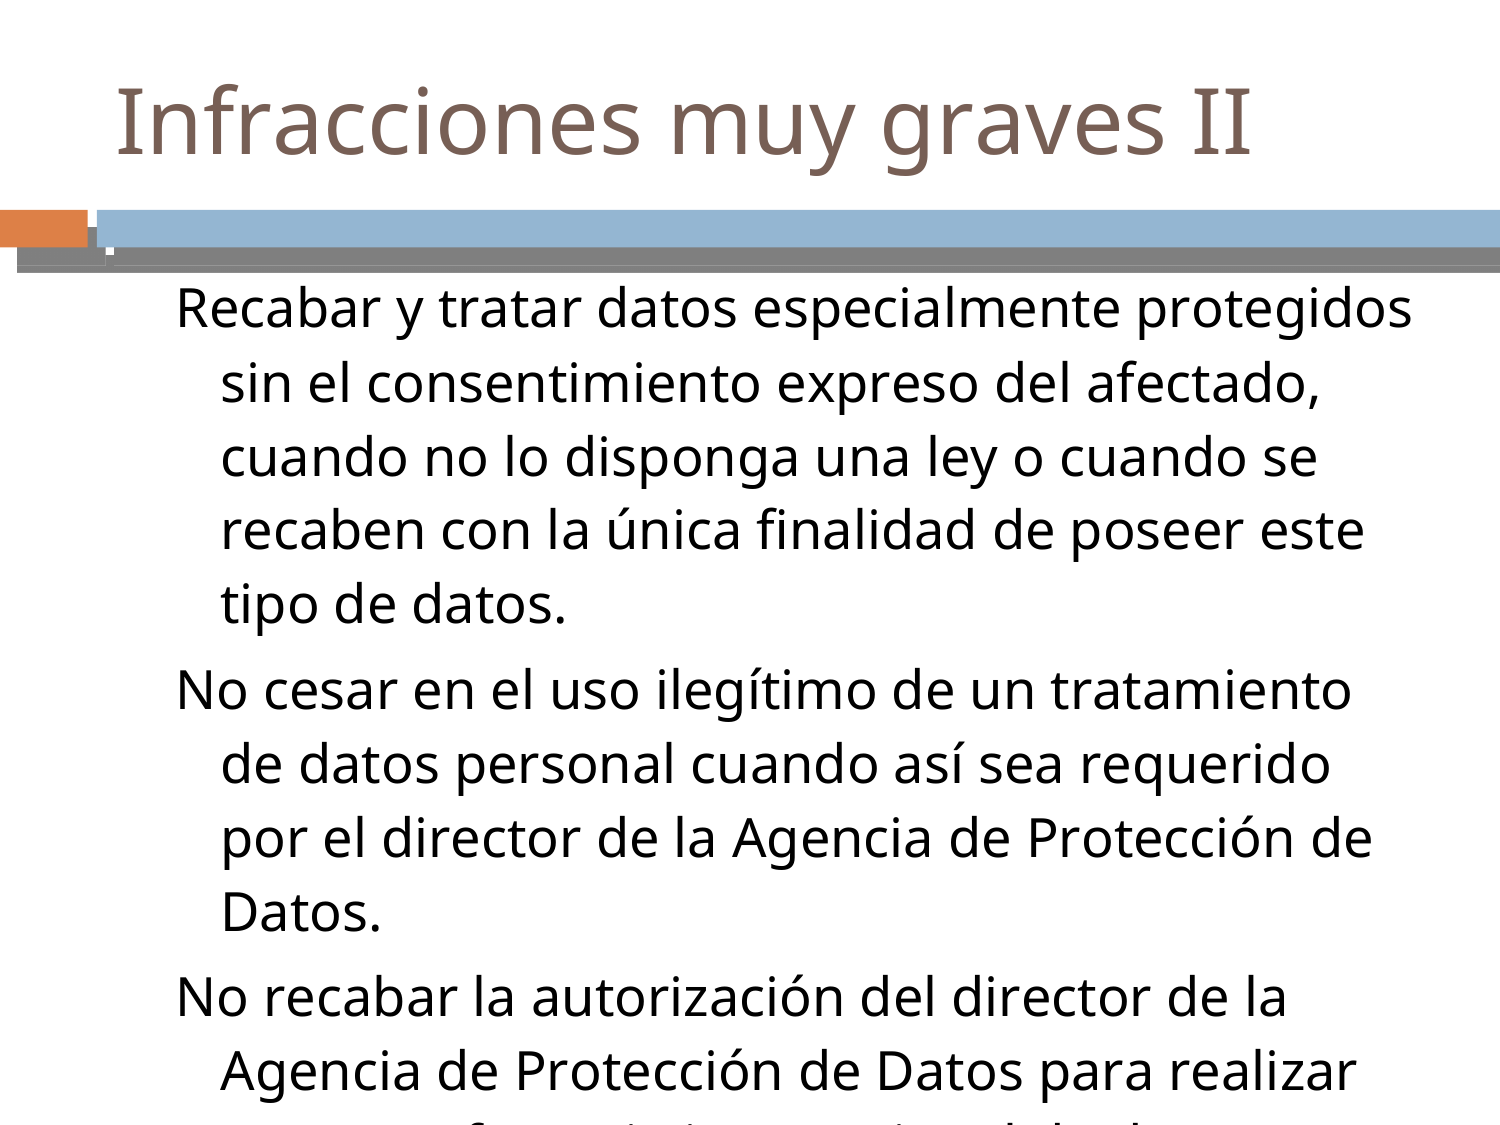

# Infracciones muy graves II
Recabar y tratar datos especialmente protegidos sin el consentimiento expreso del afectado, cuando no lo disponga una ley o cuando se recaben con la única finalidad de poseer este tipo de datos.
No cesar en el uso ilegítimo de un tratamiento de datos personal cuando así sea requerido por el director de la Agencia de Protección de Datos.
No recabar la autorización del director de la Agencia de Protección de Datos para realizar una transferencia internacional de datos cuando aquella sea necesaria.